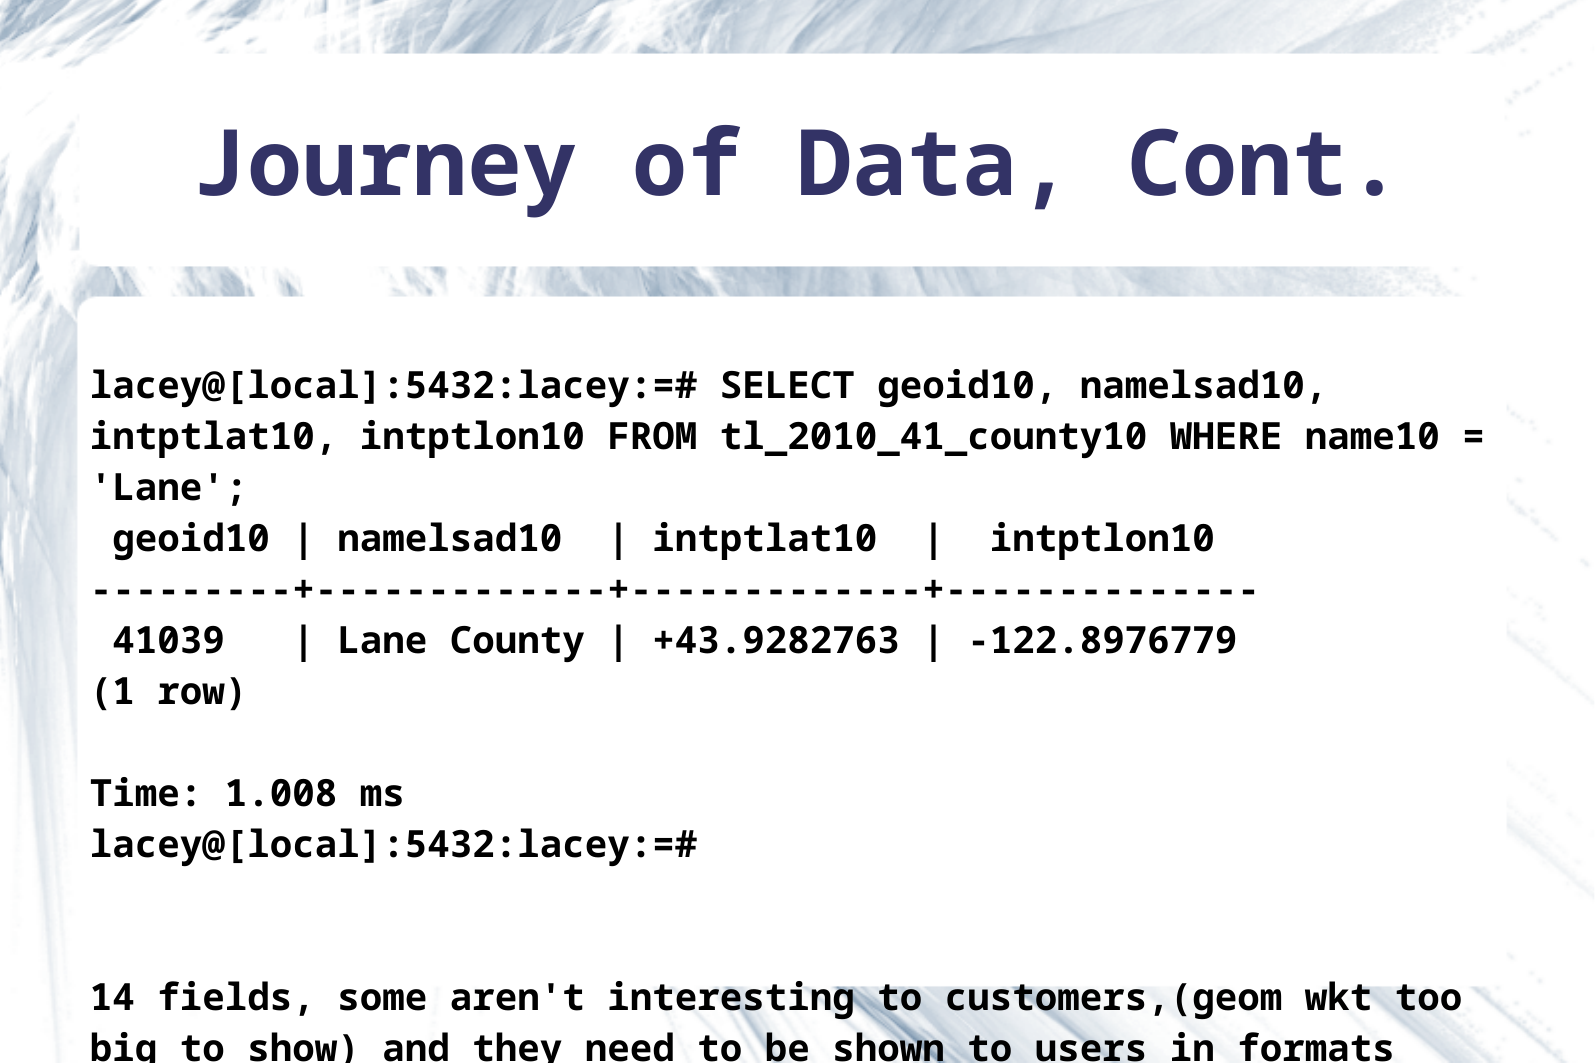

# Journey of Data, Cont.
lacey@[local]:5432:lacey:=# SELECT geoid10, namelsad10, intptlat10, intptlon10 FROM tl_2010_41_county10 WHERE name10 = 'Lane';
 geoid10 | namelsad10 | intptlat10 | intptlon10
---------+-------------+-------------+--------------
 41039 | Lane County | +43.9282763 | -122.8976779
(1 row)
Time: 1.008 ms
lacey@[local]:5432:lacey:=#
14 fields, some aren't interesting to customers,(geom wkt too big to show) and they need to be shown to users in formats they can easily manipulate and understand.